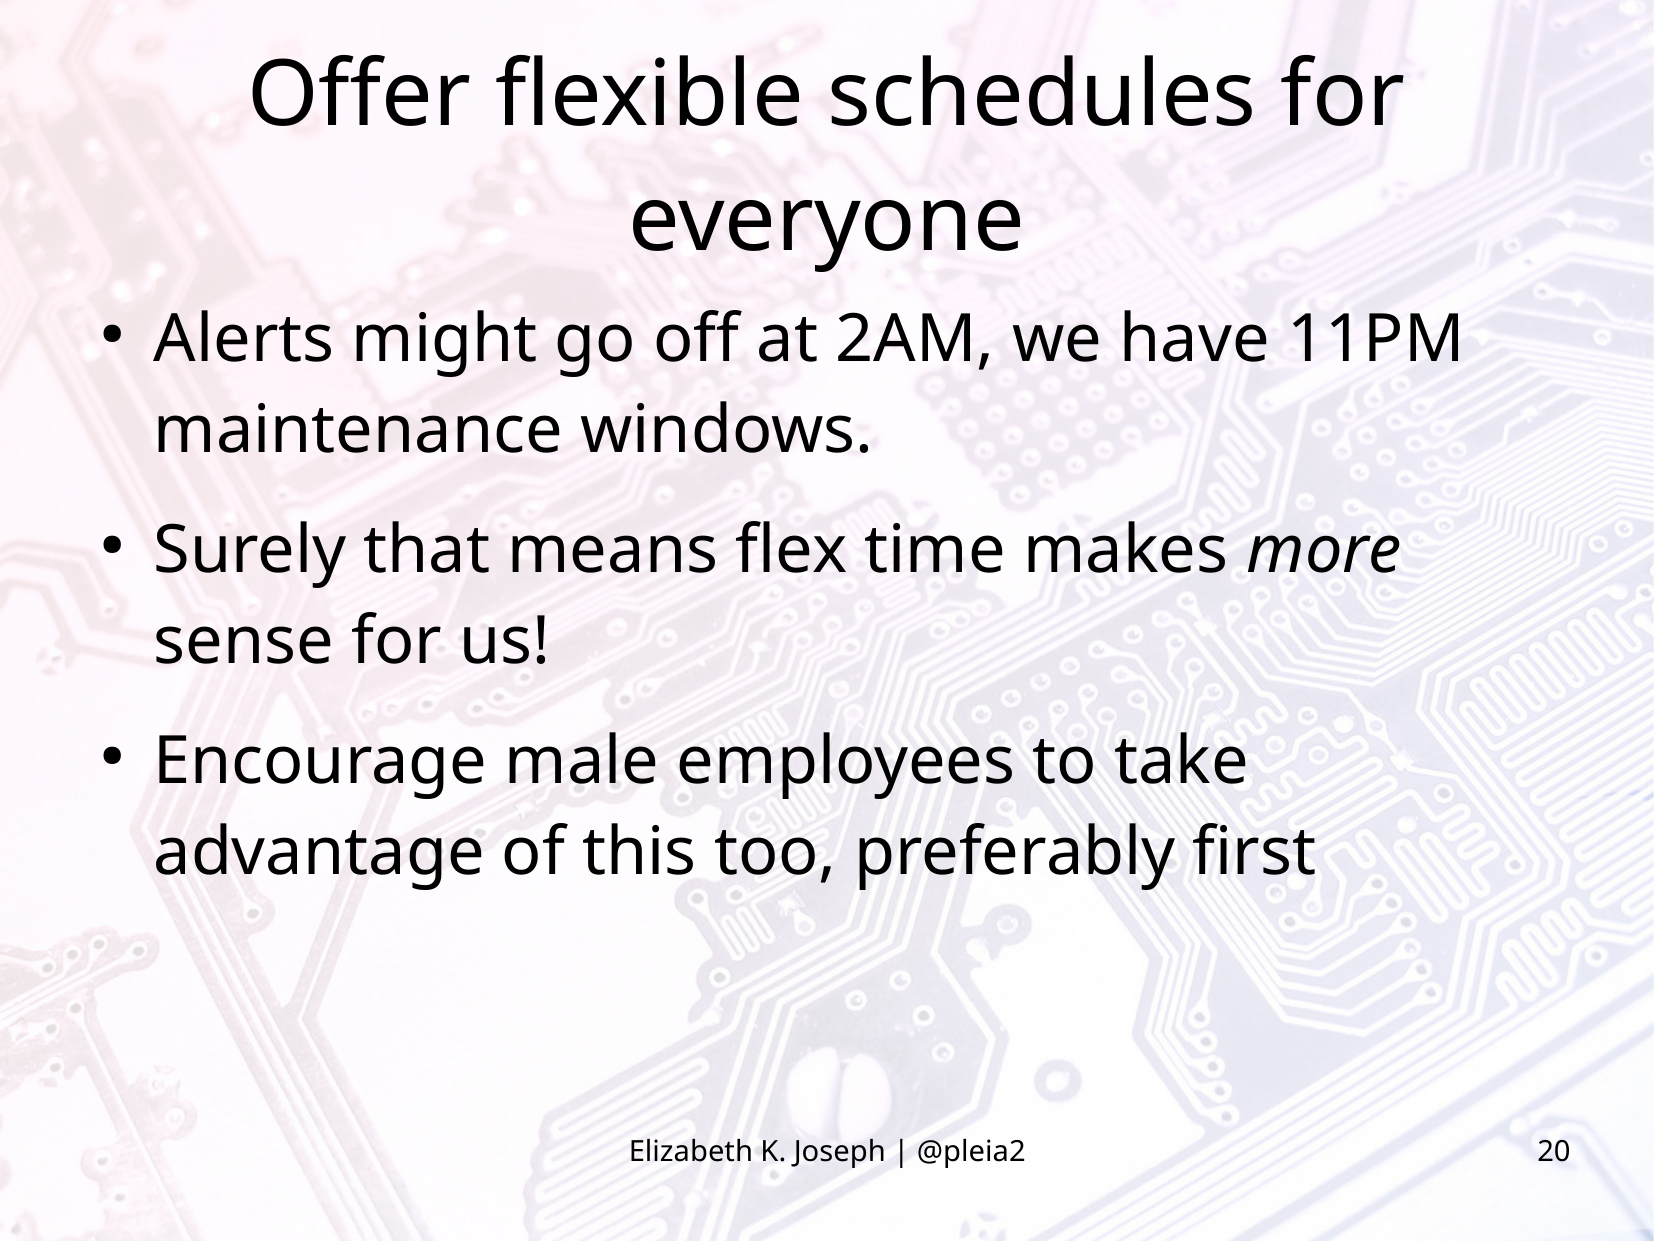

# Offer flexible schedules for everyone
Alerts might go off at 2AM, we have 11PM maintenance windows.
Surely that means flex time makes more sense for us!
Encourage male employees to take advantage of this too, preferably first
Elizabeth K. Joseph | @pleia2
20